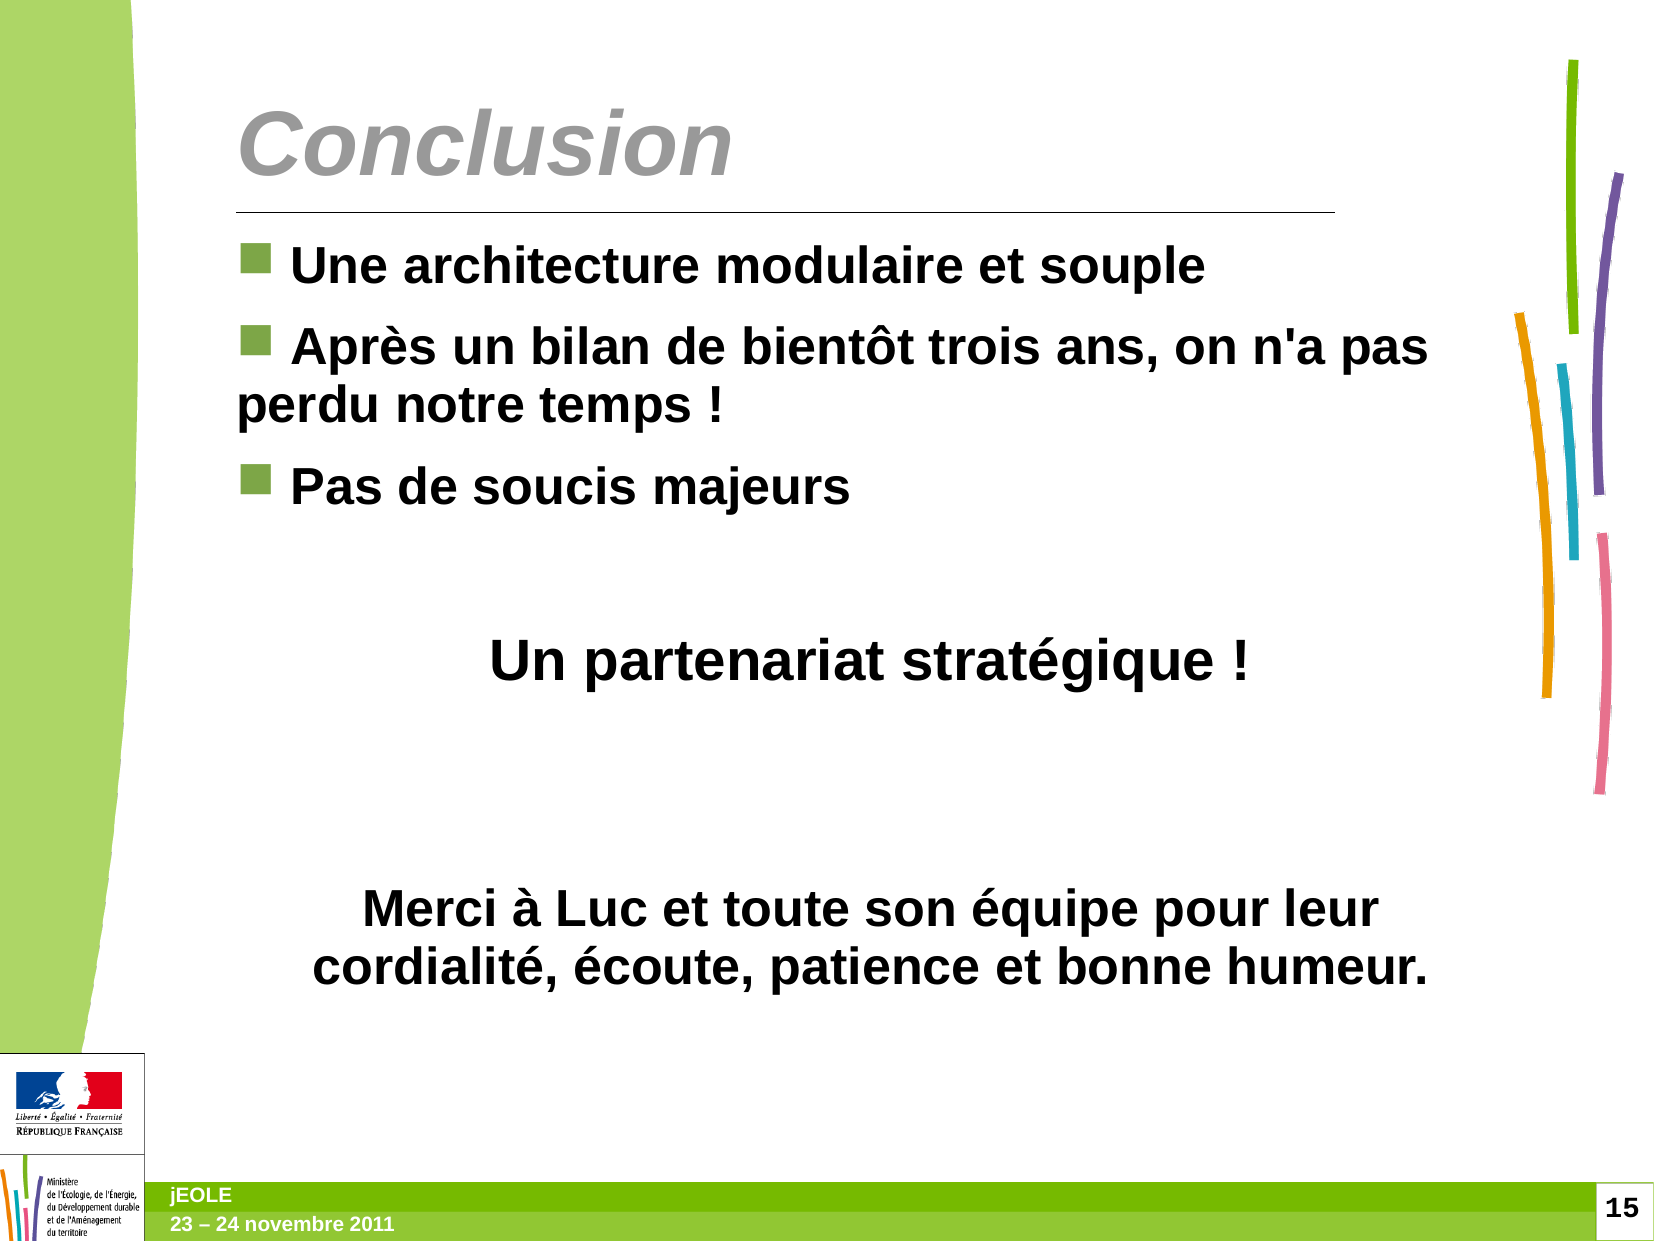

# Conclusion
 Une architecture modulaire et souple
 Après un bilan de bientôt trois ans, on n'a pas perdu notre temps !
 Pas de soucis majeurs
Un partenariat stratégique !
Merci à Luc et toute son équipe pour leur cordialité, écoute, patience et bonne humeur.
15
Journées EOLE octobre 2010